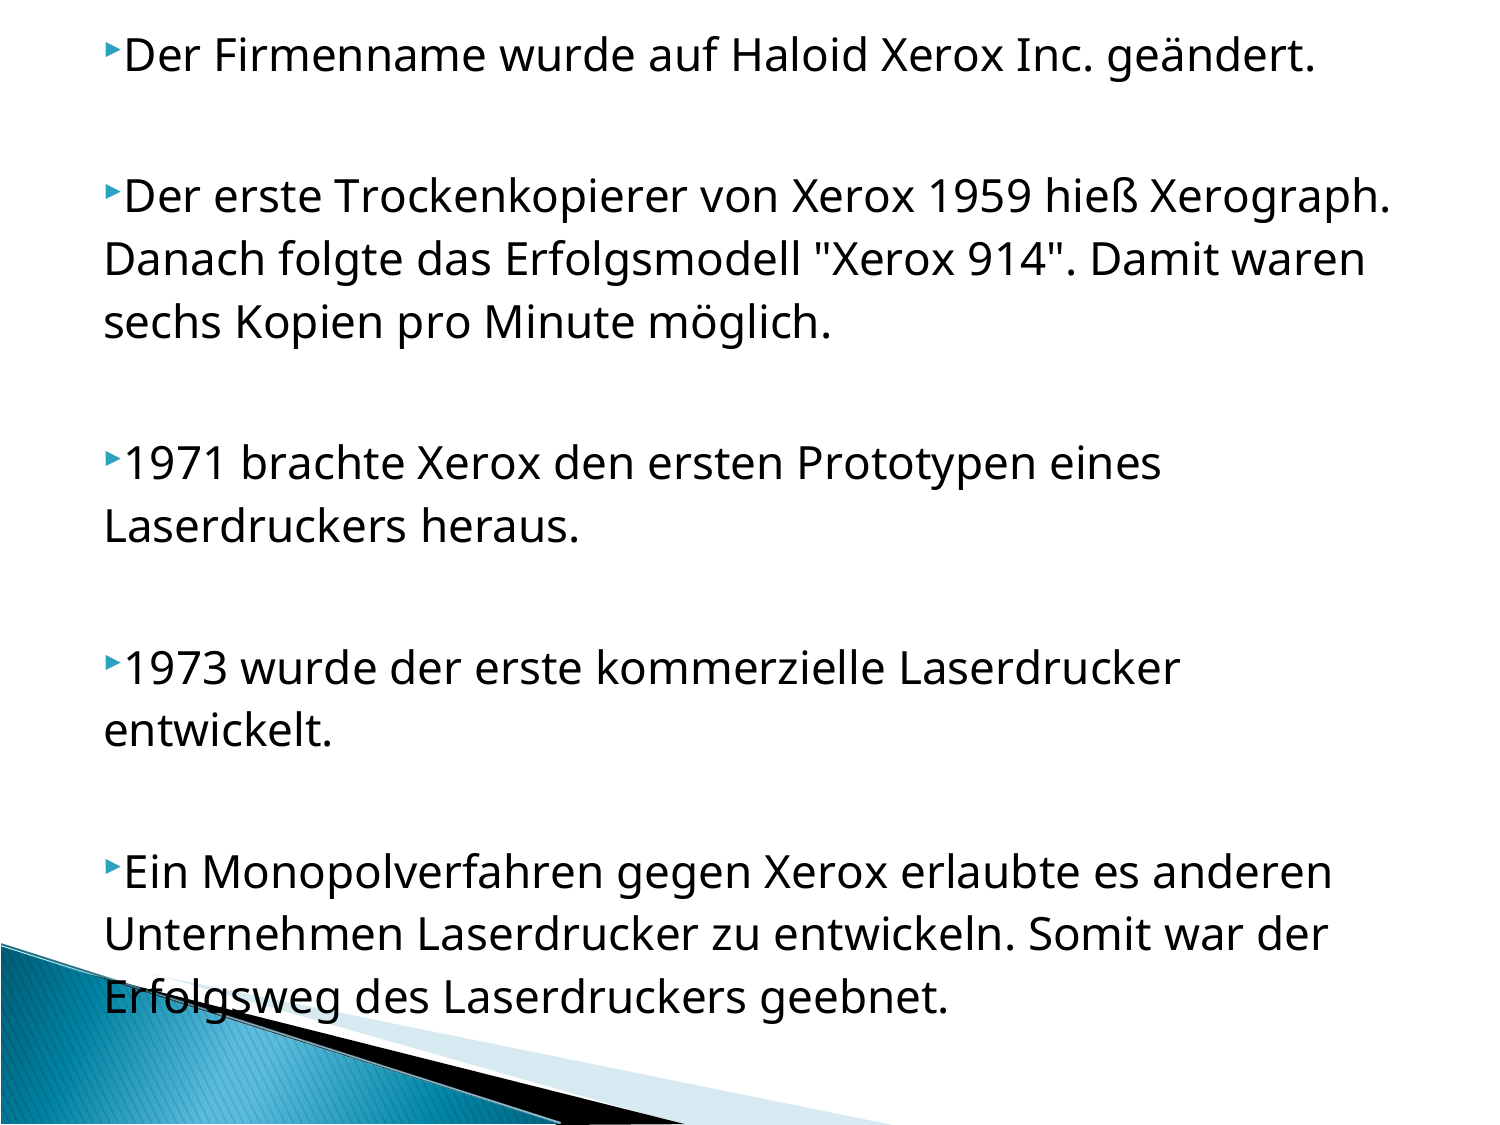

# Der Firmenname wurde auf Haloid Xerox Inc. geändert.
Der erste Trockenkopierer von Xerox 1959 hieß Xerograph. Danach folgte das Erfolgsmodell "Xerox 914". Damit waren sechs Kopien pro Minute möglich.
1971 brachte Xerox den ersten Prototypen eines Laserdruckers heraus.
1973 wurde der erste kommerzielle Laserdrucker entwickelt.
Ein Monopolverfahren gegen Xerox erlaubte es anderen Unternehmen Laserdrucker zu entwickeln. Somit war der Erfolgsweg des Laserdruckers geebnet.